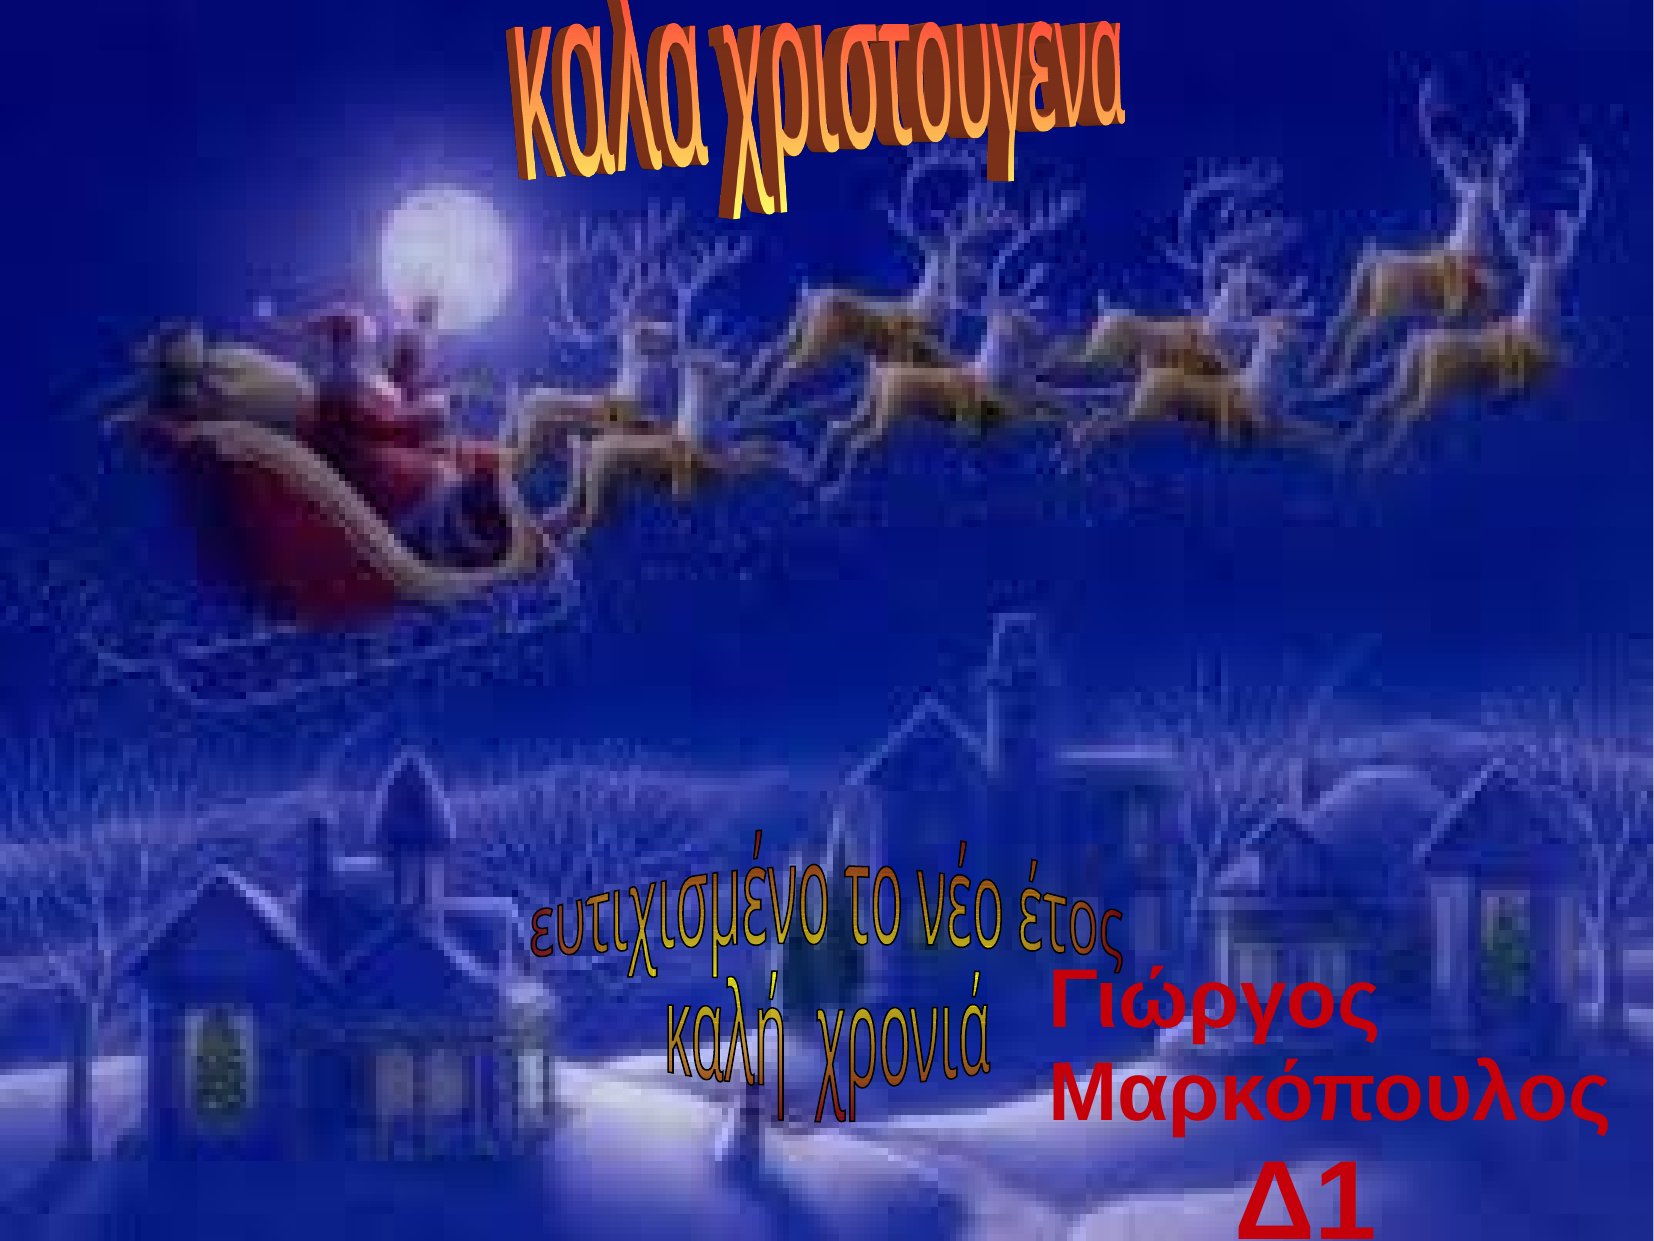

καλα χριστουγενα
ευτιχισμένο το νέο έτος
καλή χρονιά
Γιώργος Μαρκόπουλος
 Δ1